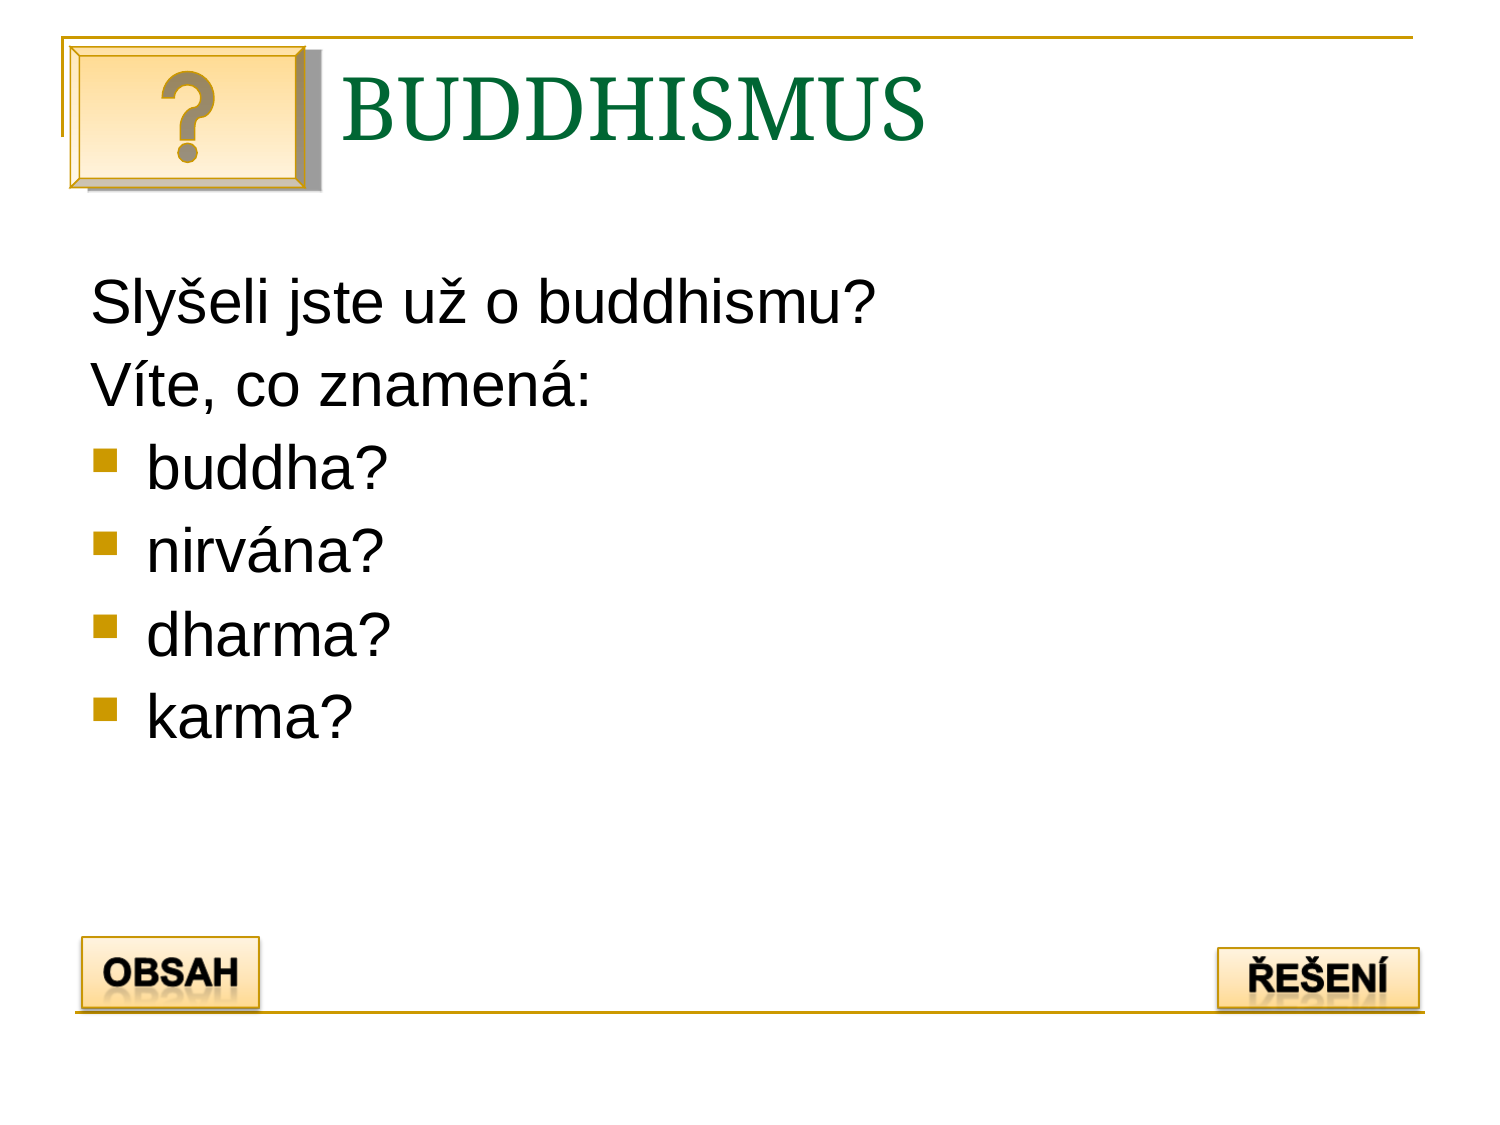

# BUDDHISMUS
Slyšeli jste už o buddhismu?
Víte, co znamená:
buddha?
nirvána?
dharma?
karma?